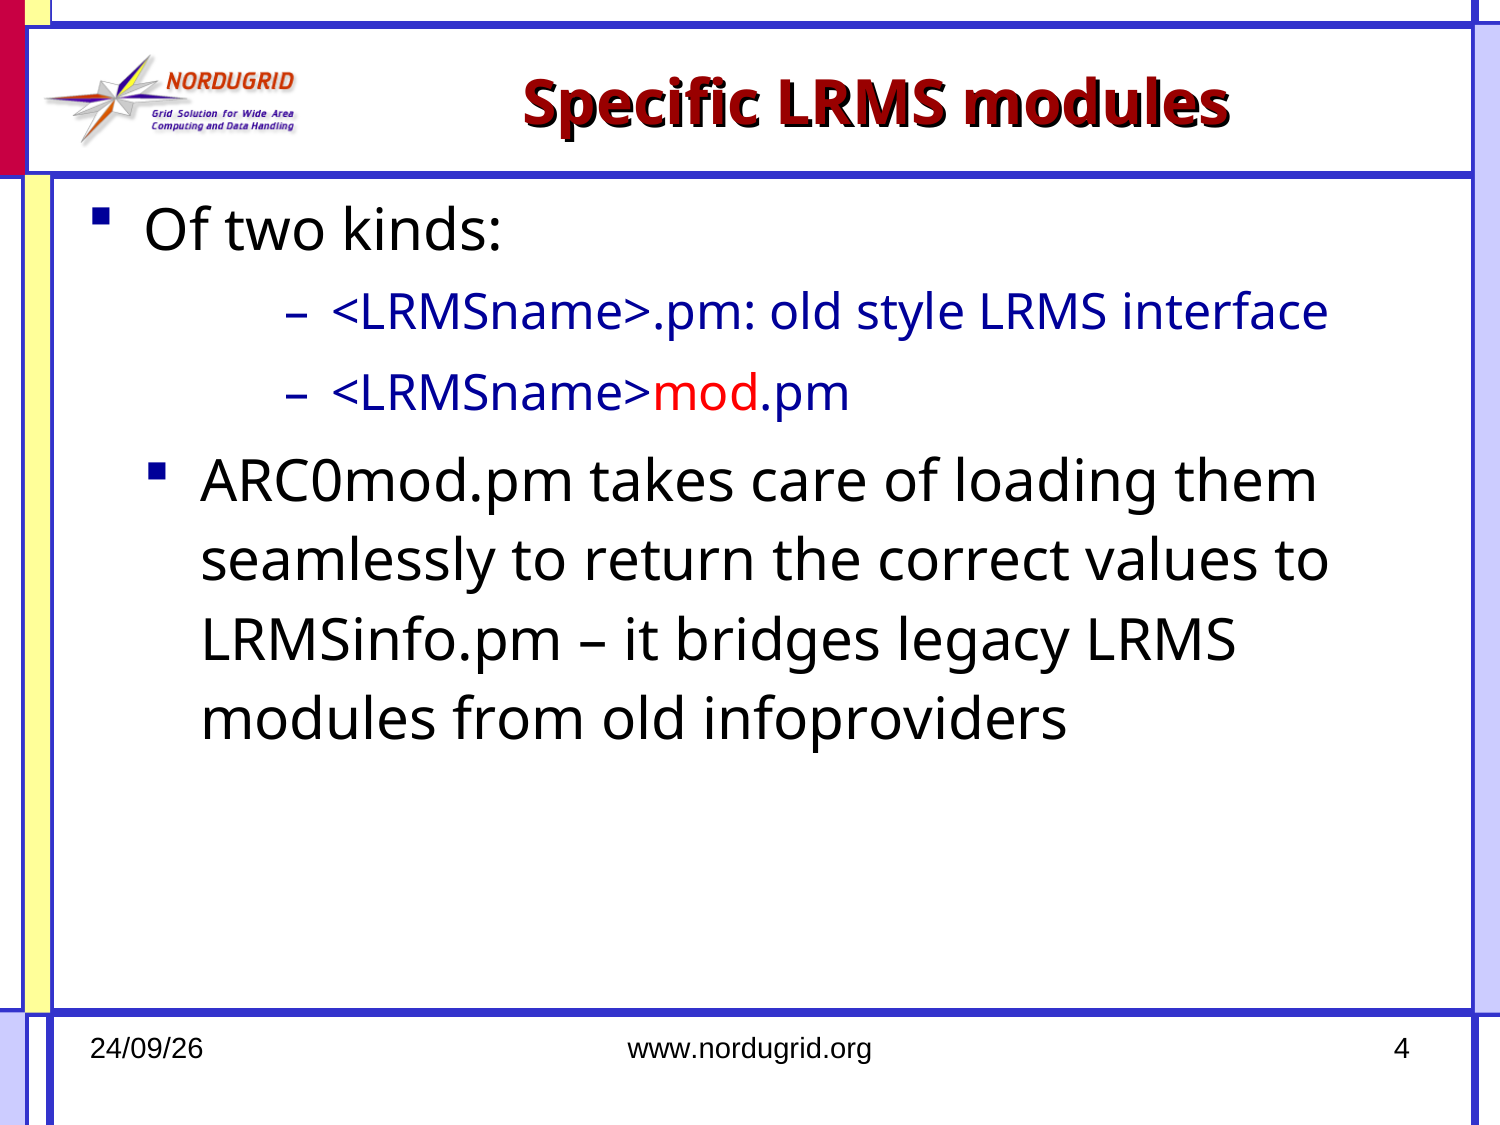

# Specific LRMS modules
Of two kinds:
<LRMSname>.pm: old style LRMS interface
<LRMSname>mod.pm
ARC0mod.pm takes care of loading them seamlessly to return the correct values to LRMSinfo.pm – it bridges legacy LRMS modules from old infoproviders
www.nordugrid.org
4